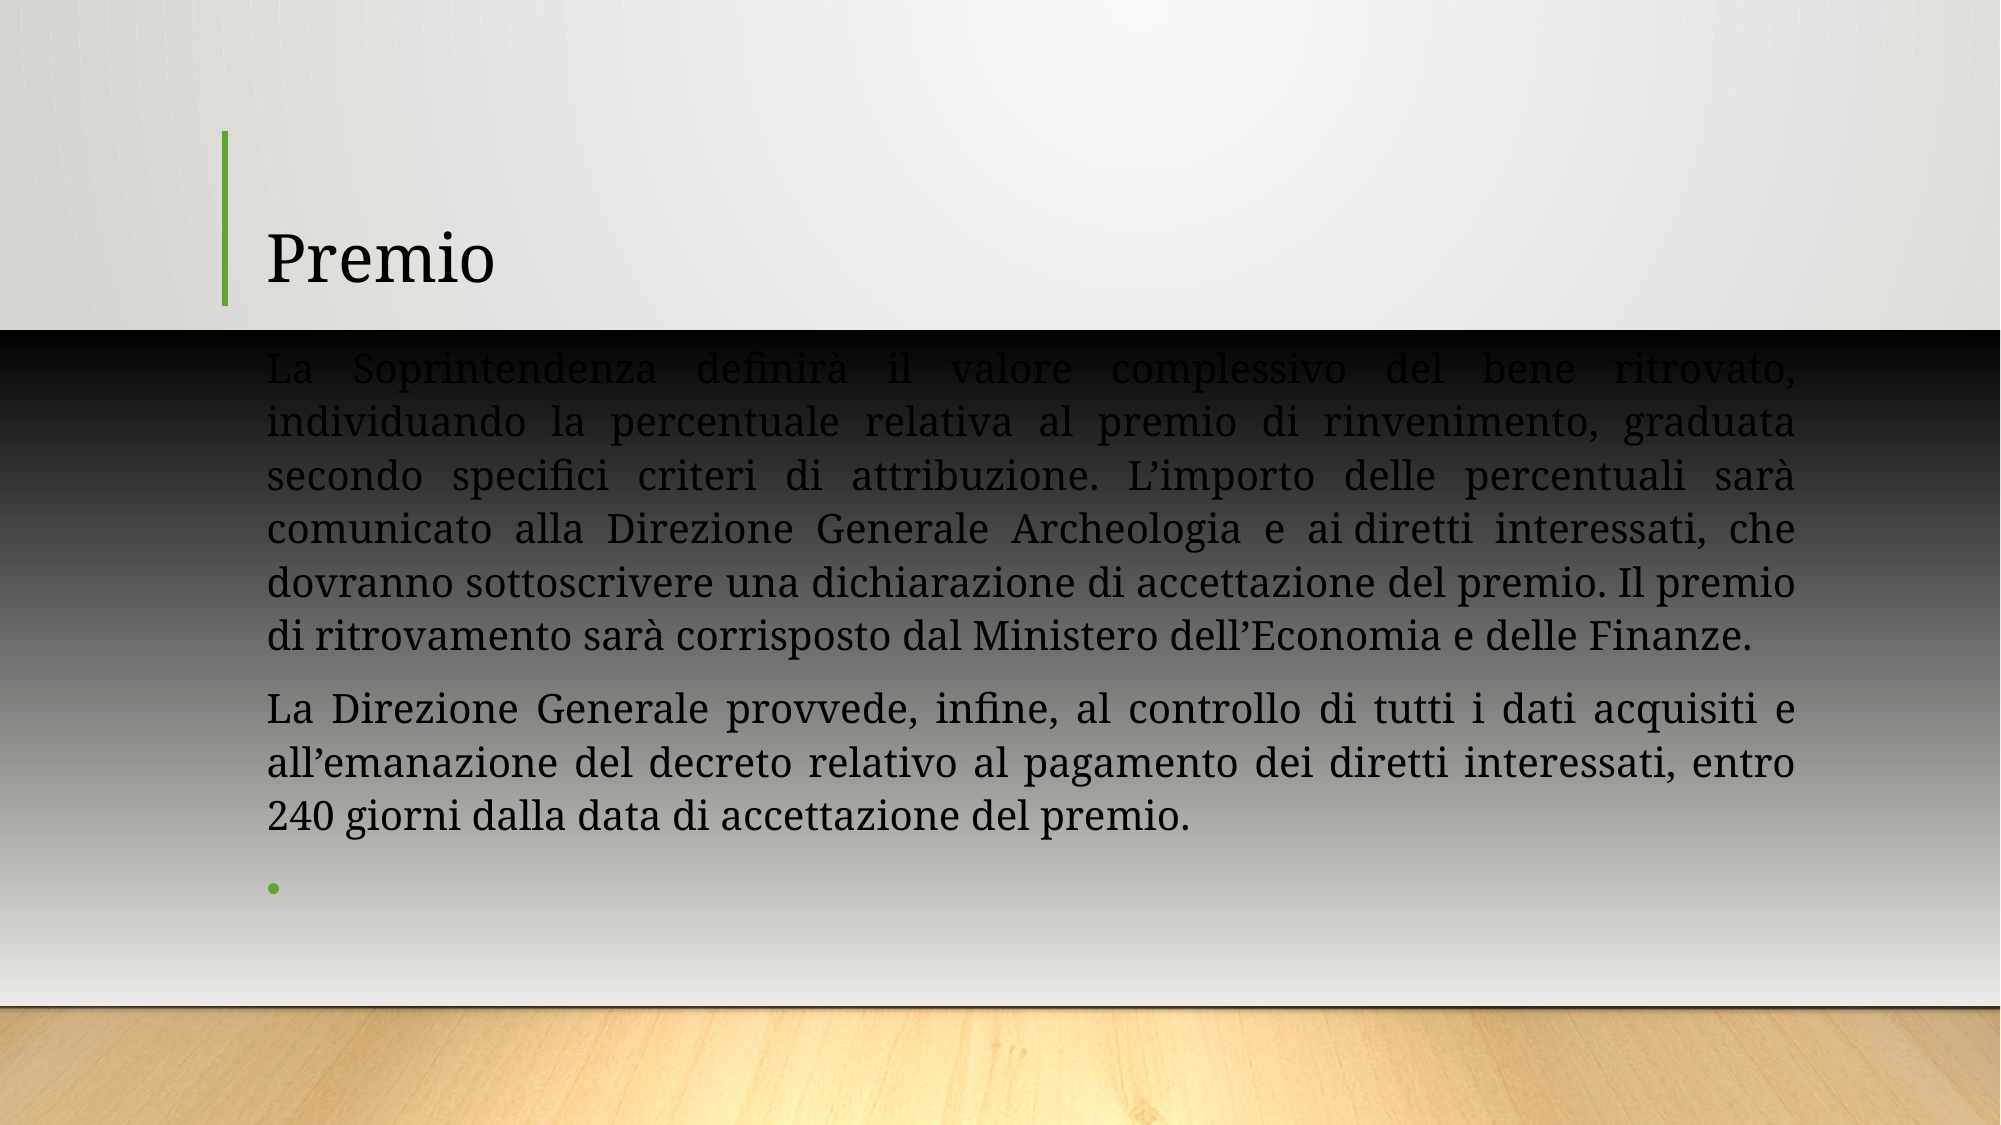

# Premio
La Soprintendenza definirà il valore complessivo del bene ritrovato, individuando la percentuale relativa al premio di rinvenimento, graduata secondo specifici criteri di attribuzione. L’importo delle percentuali sarà comunicato alla Direzione Generale Archeologia e ai diretti interessati, che dovranno sottoscrivere una dichiarazione di accettazione del premio. Il premio di ritrovamento sarà corrisposto dal Ministero dell’Economia e delle Finanze.
La Direzione Generale provvede, infine, al controllo di tutti i dati acquisiti e all’emanazione del decreto relativo al pagamento dei diretti interessati, entro 240 giorni dalla data di accettazione del premio.